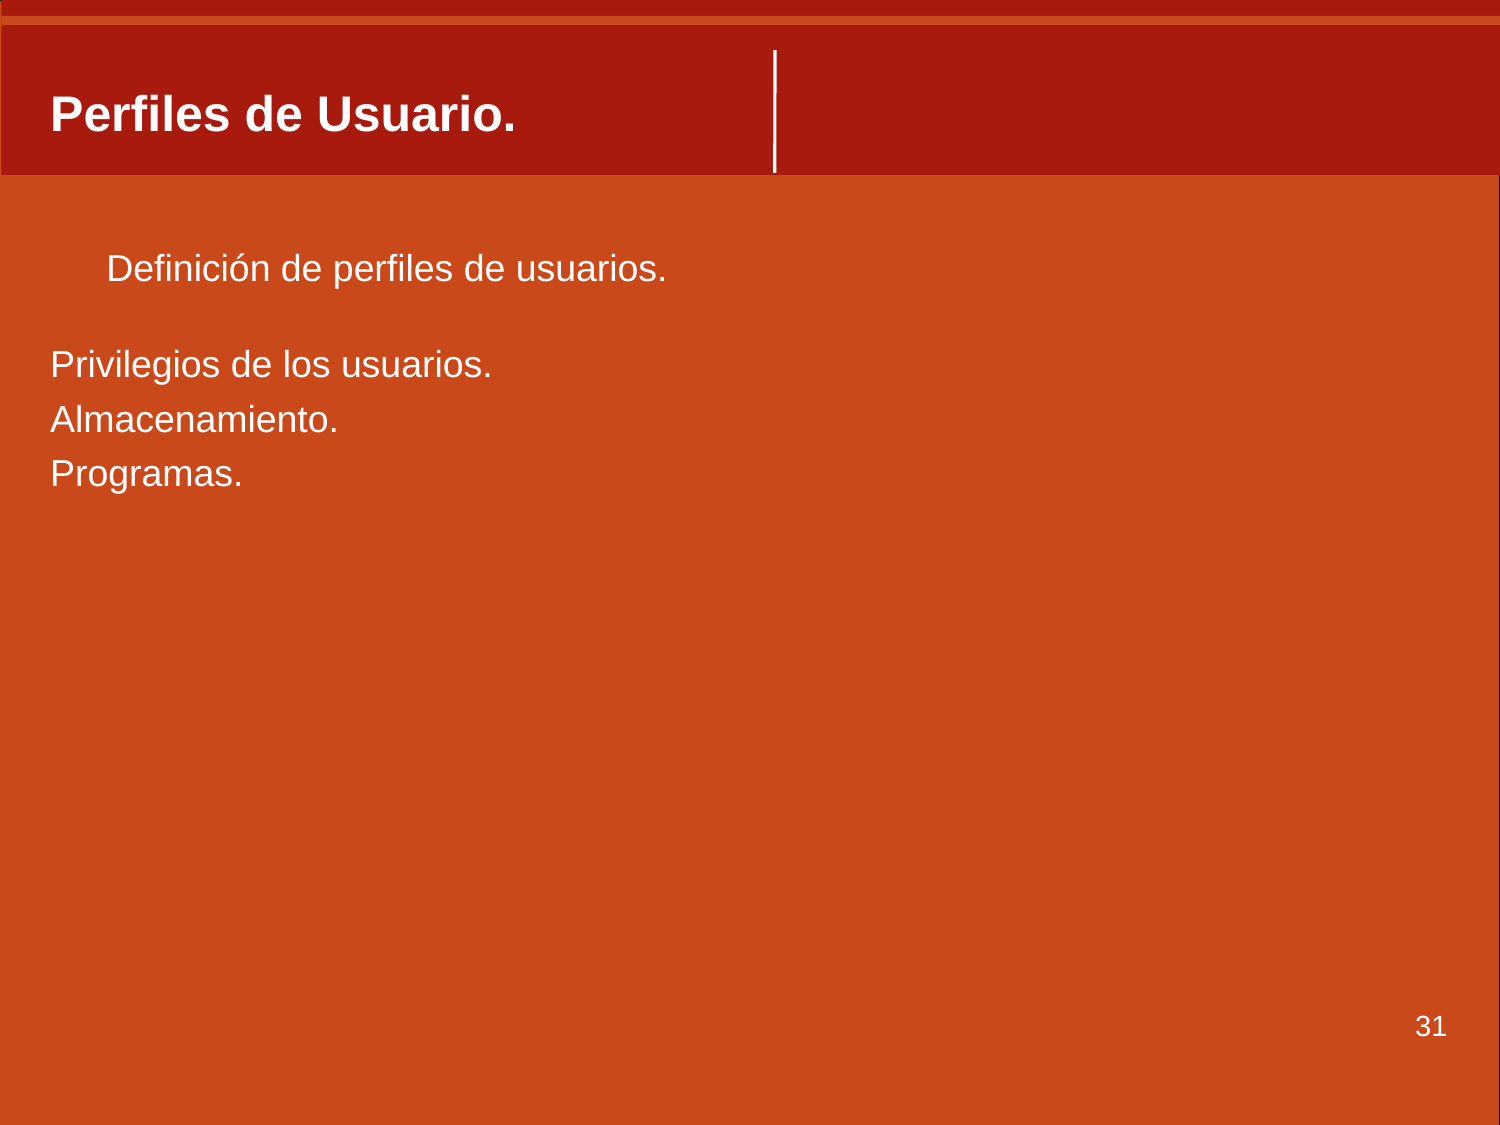

# Perfiles de Usuario.
Definición de perfiles de usuarios.
Privilegios de los usuarios.
Almacenamiento.
Programas.